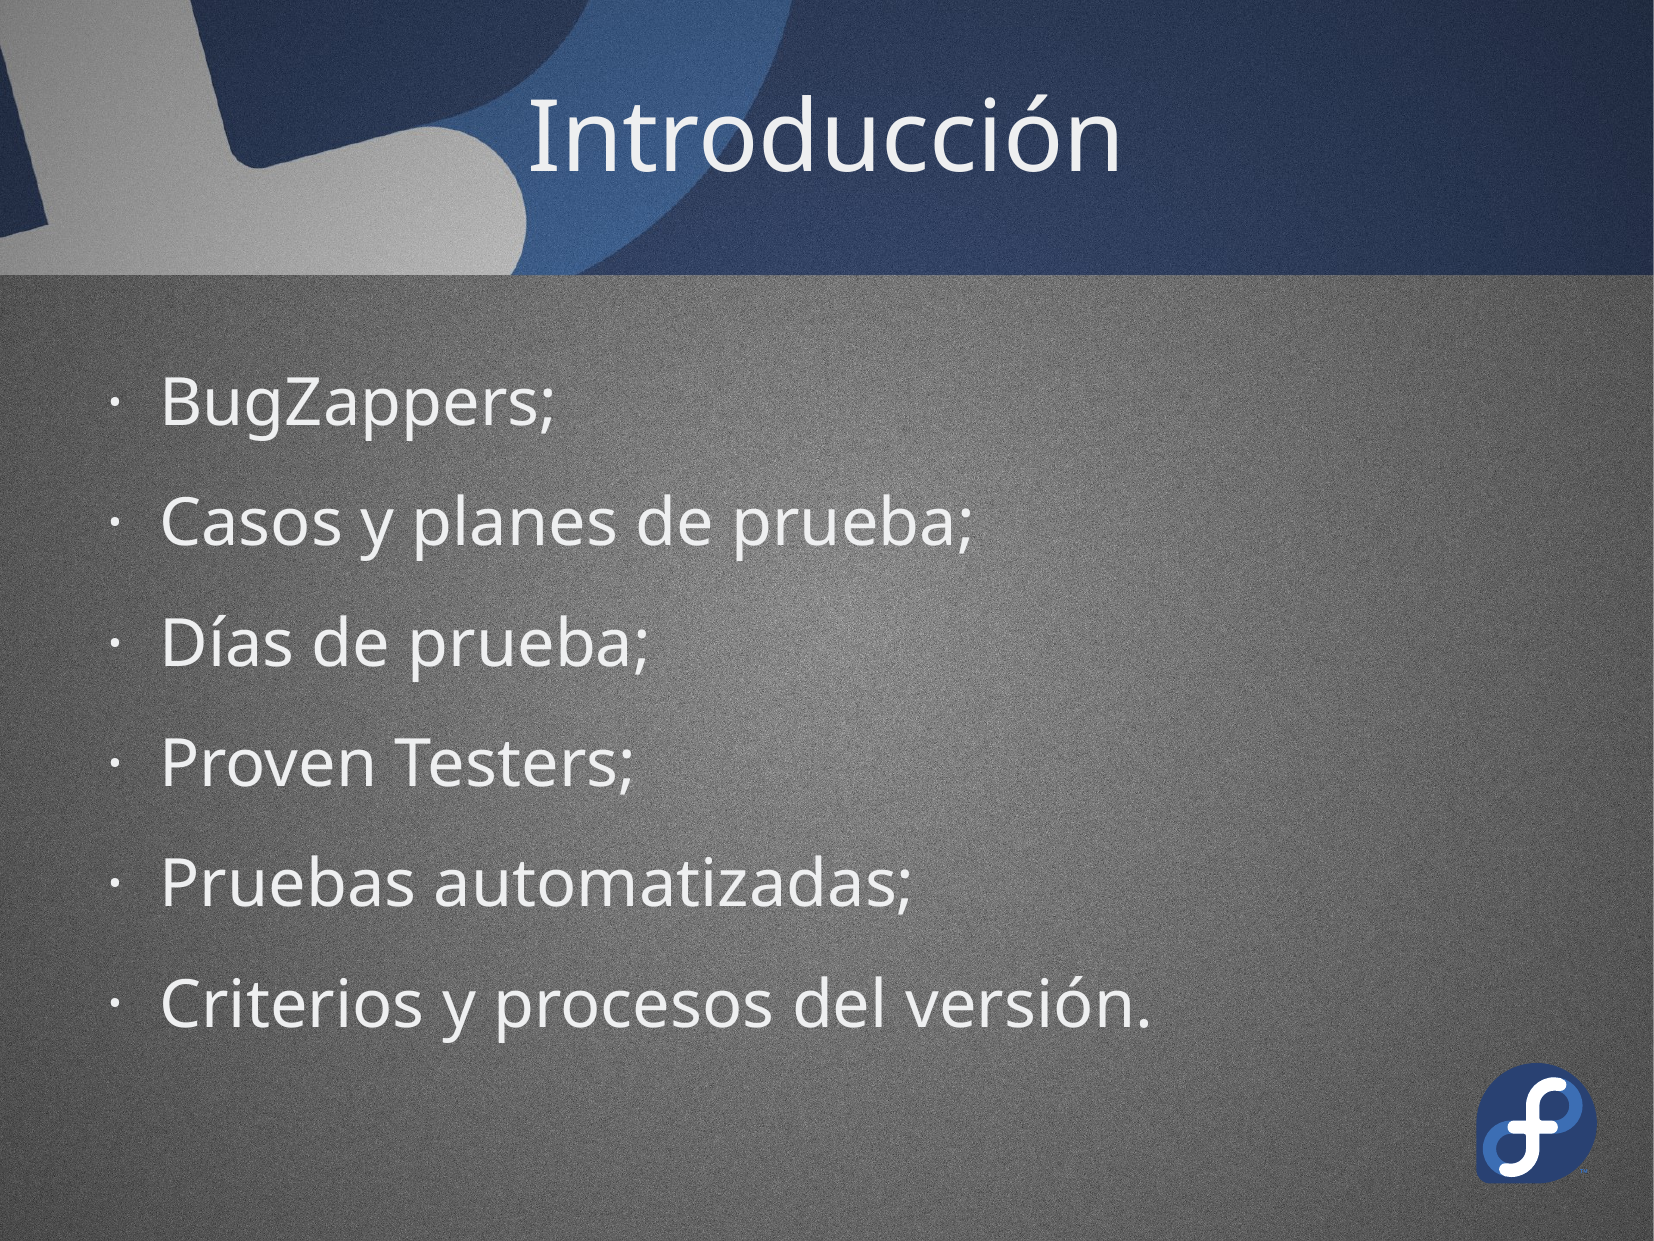

# Introducción
BugZappers;
Casos y planes de prueba;
Días de prueba;
Proven Testers;
Pruebas automatizadas;
Criterios y procesos del versión.